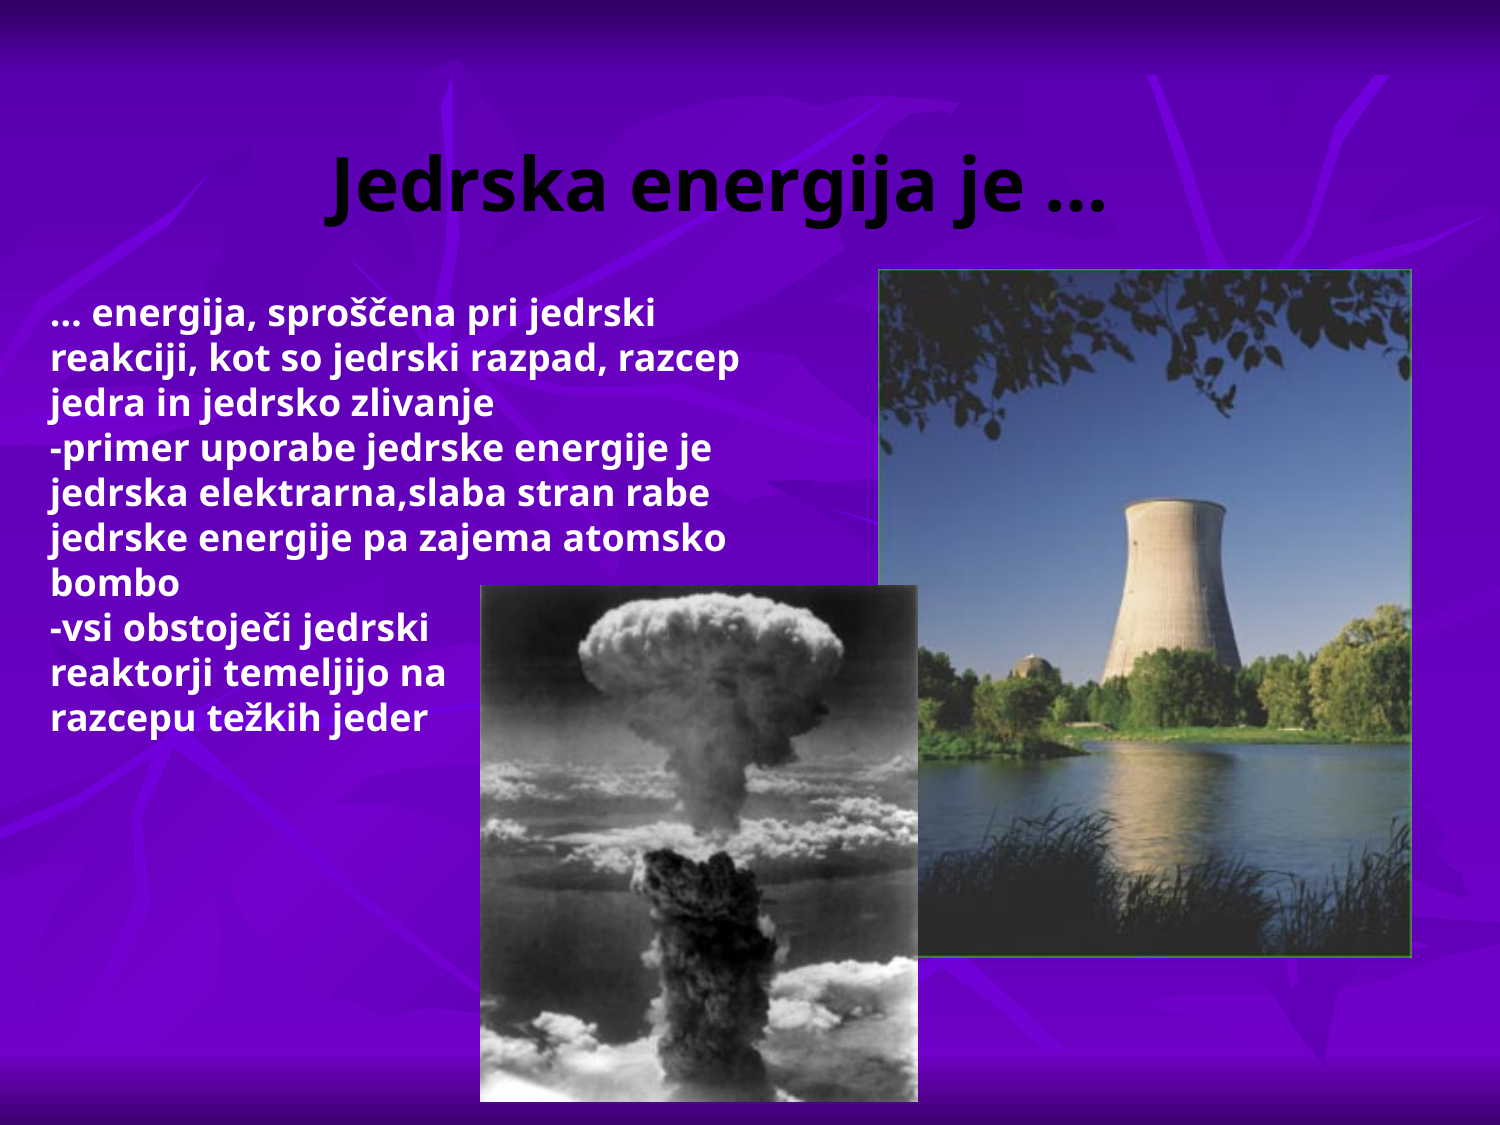

Jedrska energija je …
… energija, sproščena pri jedrski reakciji, kot so jedrski razpad, razcep jedra in jedrsko zlivanje
-primer uporabe jedrske energije je jedrska elektrarna,slaba stran rabe jedrske energije pa zajema atomsko bombo
-vsi obstoječi jedrski
reaktorji temeljijo na
razcepu težkih jeder